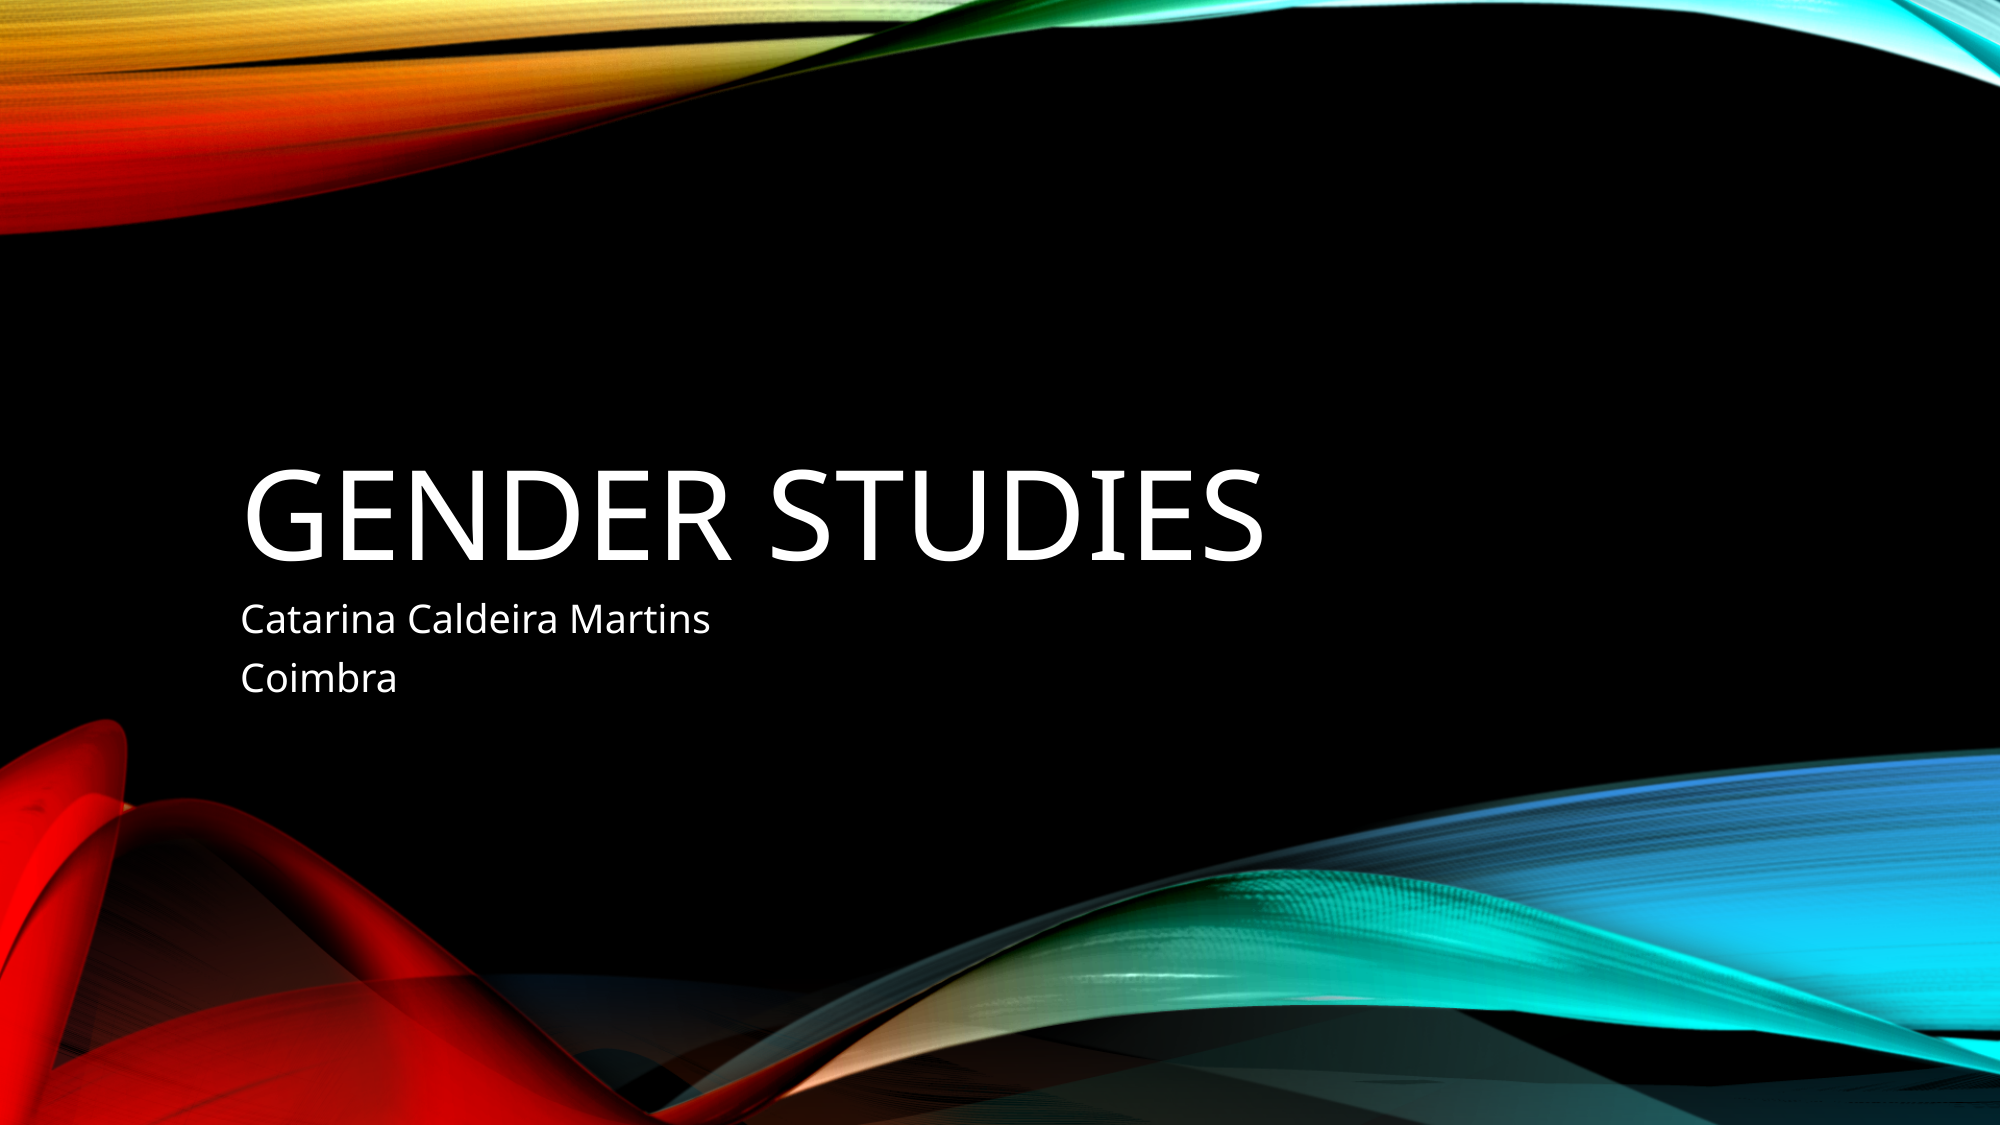

# Gender Studies
Catarina Caldeira Martins
Coimbra